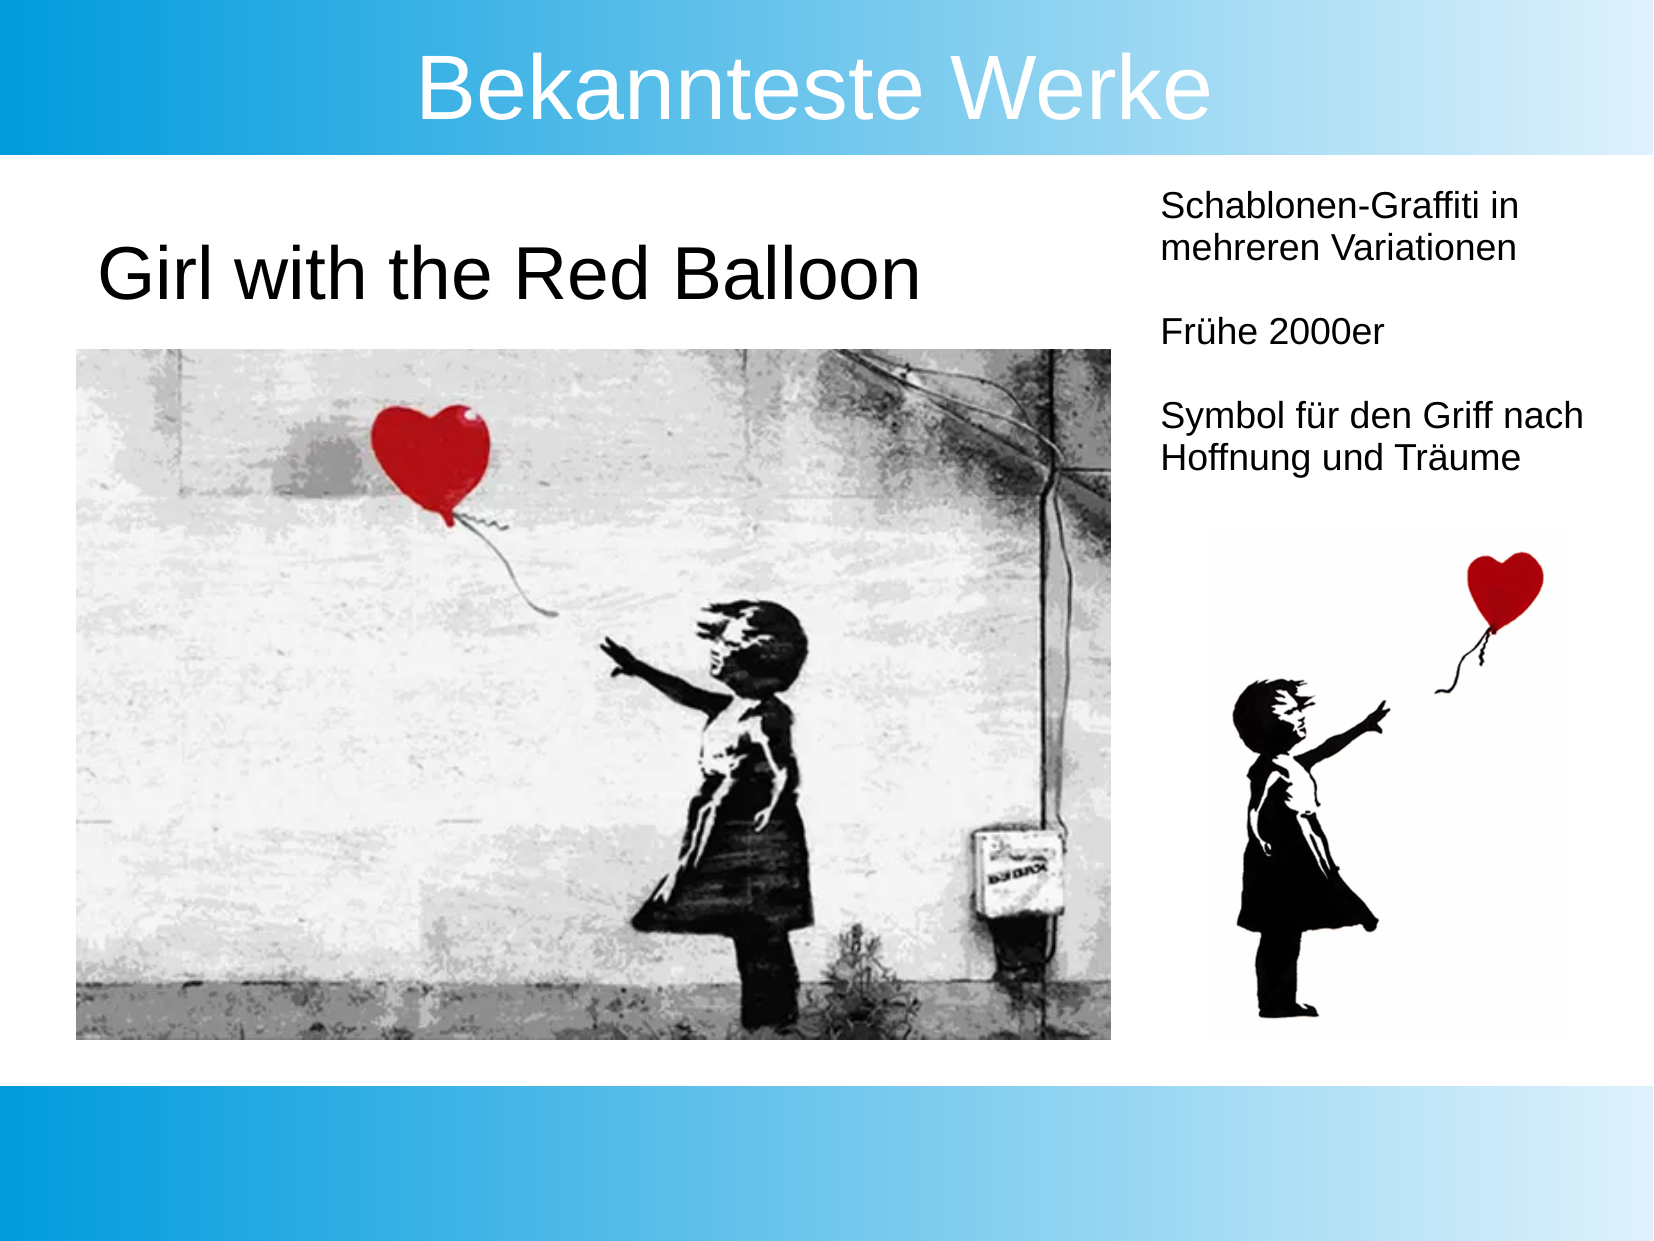

# Bekannteste Werke
Schablonen-Graffiti in mehreren Variationen
Frühe 2000er
Symbol für den Griff nach Hoffnung und Träume
Girl with the Red Balloon